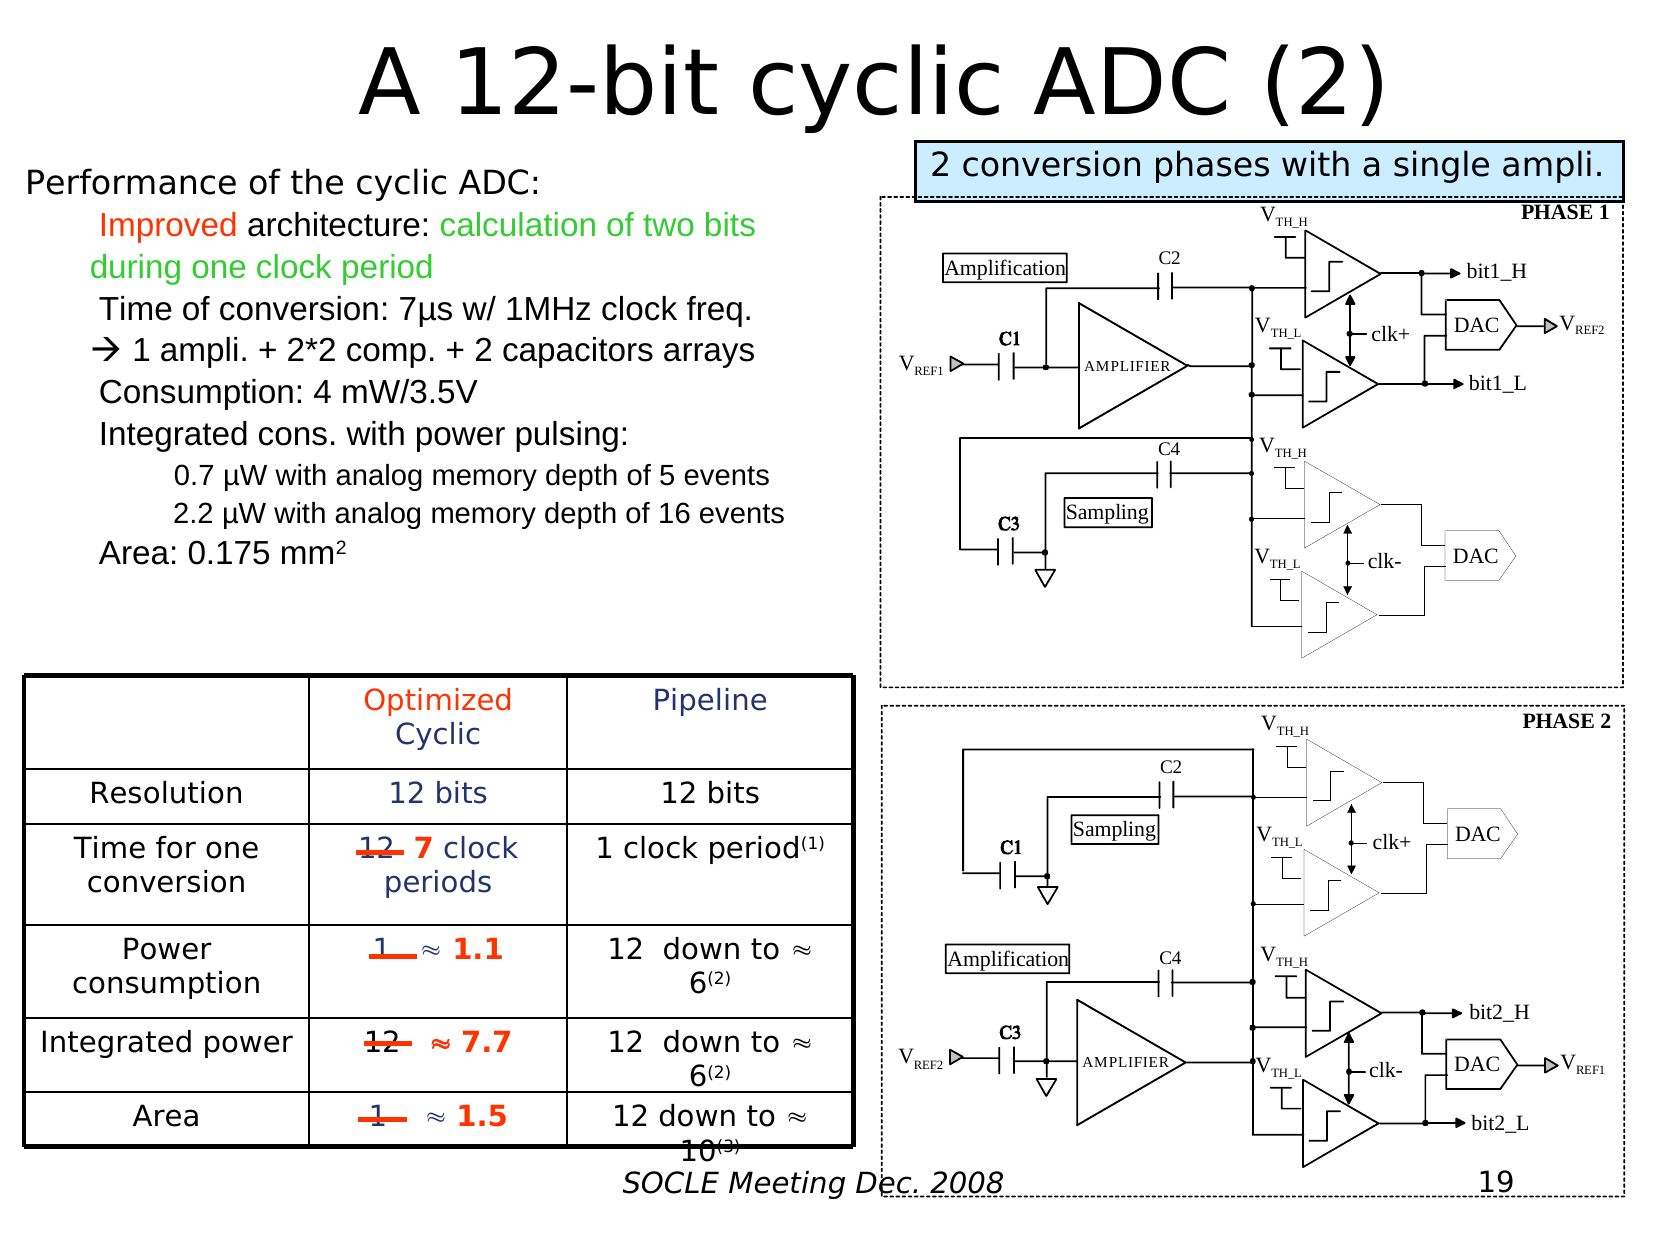

# A 12-bit cyclic ADC (2)
2 conversion phases with a single ampli.
 Performance of the cyclic ADC:
 Improved architecture: calculation of two bits
during one clock period
 Time of conversion: 7µs w/ 1MHz clock freq.
 1 ampli. + 2*2 comp. + 2 capacitors arrays
 Consumption: 4 mW/3.5V
 Integrated cons. with power pulsing:
 0.7 µW with analog memory depth of 5 events
 2.2 µW with analog memory depth of 16 events
 Area: 0.175 mm2
Optimized Cyclic
Pipeline
Resolution
12 bits
12 bits
Time for one conversion
12 7 clock periods
1 clock period(1)
Power consumption
1 ≈ 1.1
12 down to  6(2)
Integrated power
12 ≈ 7.7
12 down to  6(2)
Area
1 ≈ 1.5
12 down to  10(3)